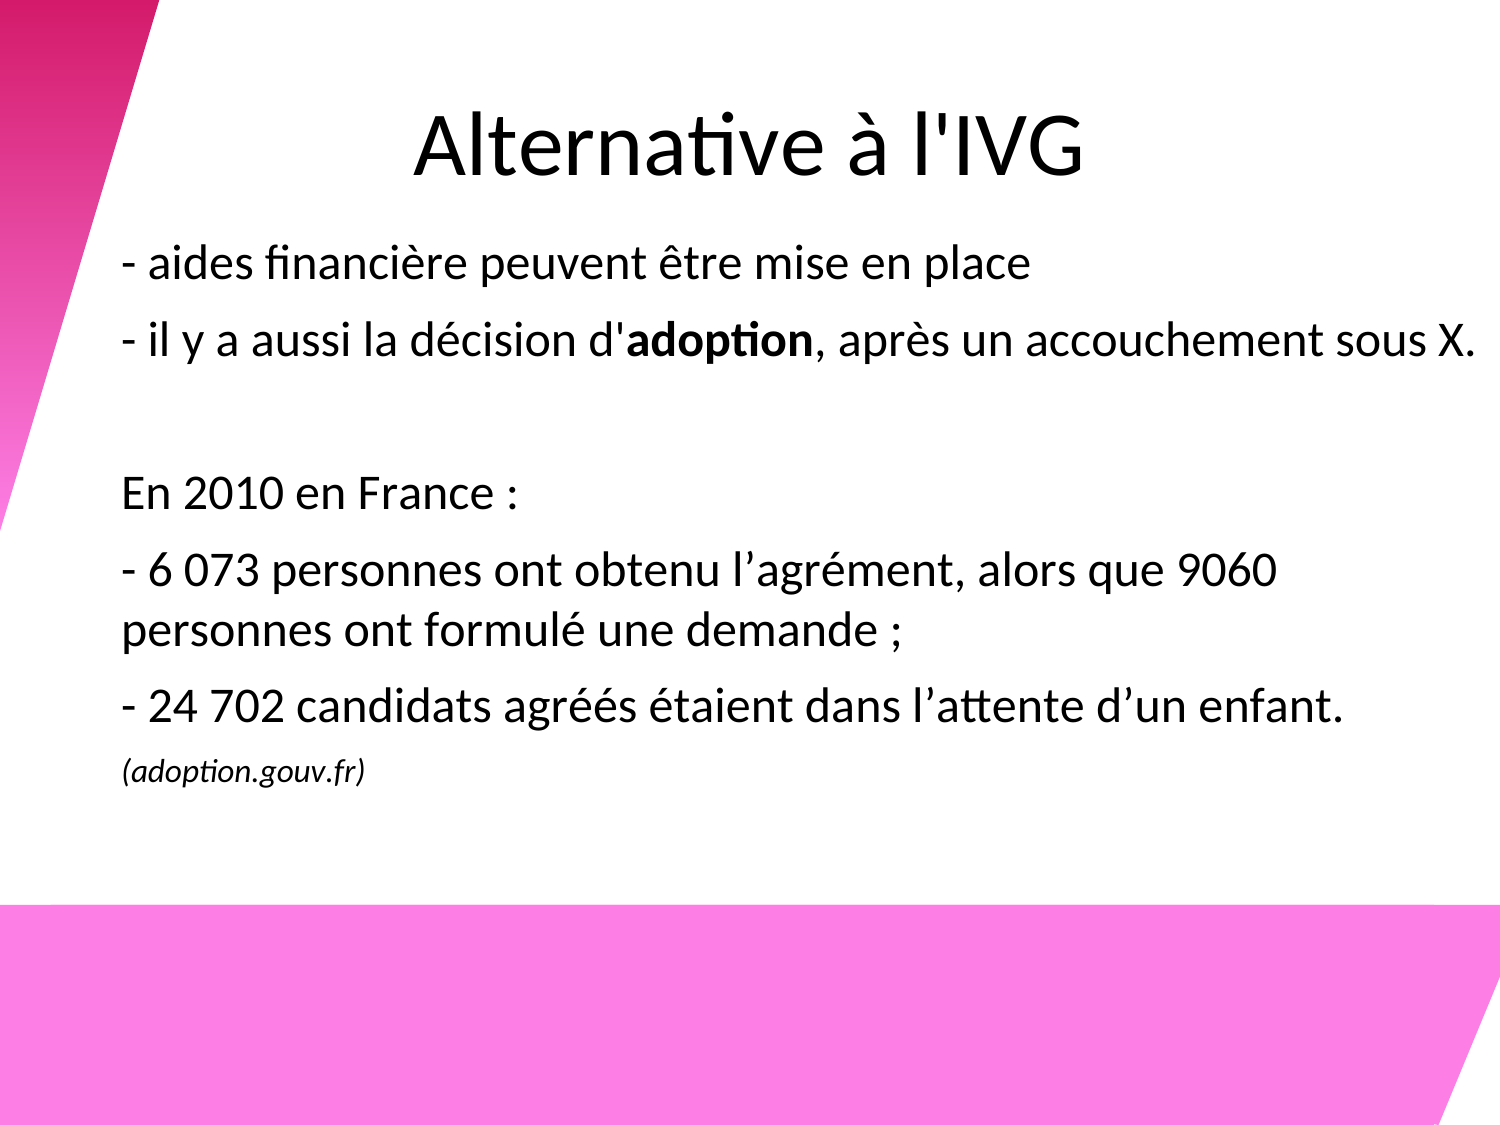

# Alternative à l'IVG
- aides financière peuvent être mise en place
- il y a aussi la décision d'adoption, après un accouchement sous X.
En 2010 en France :
- 6 073 personnes ont obtenu l’agrément, alors que 9060 personnes ont formulé une demande ;
- 24 702 candidats agréés étaient dans l’attente d’un enfant.
(adoption.gouv.fr)